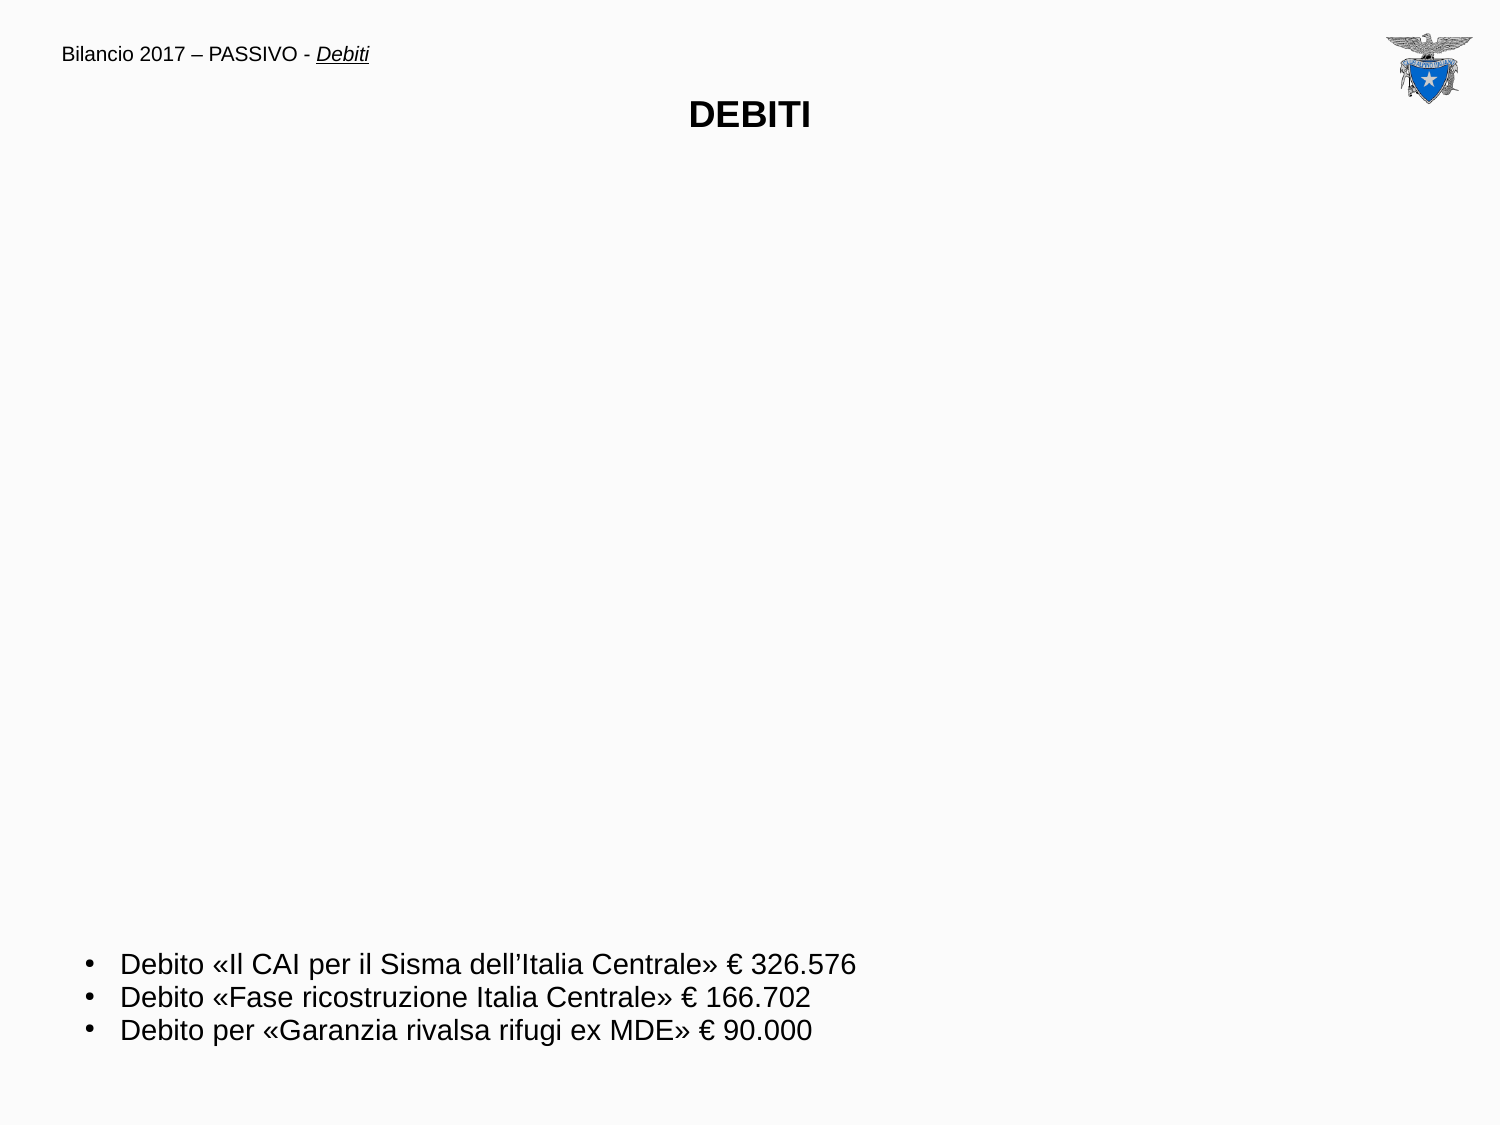

Bilancio 2017 – PASSIVO - Debiti
DEBITI
Debito «Il CAI per il Sisma dell’Italia Centrale» € 326.576
Debito «Fase ricostruzione Italia Centrale» € 166.702
Debito per «Garanzia rivalsa rifugi ex MDE» € 90.000